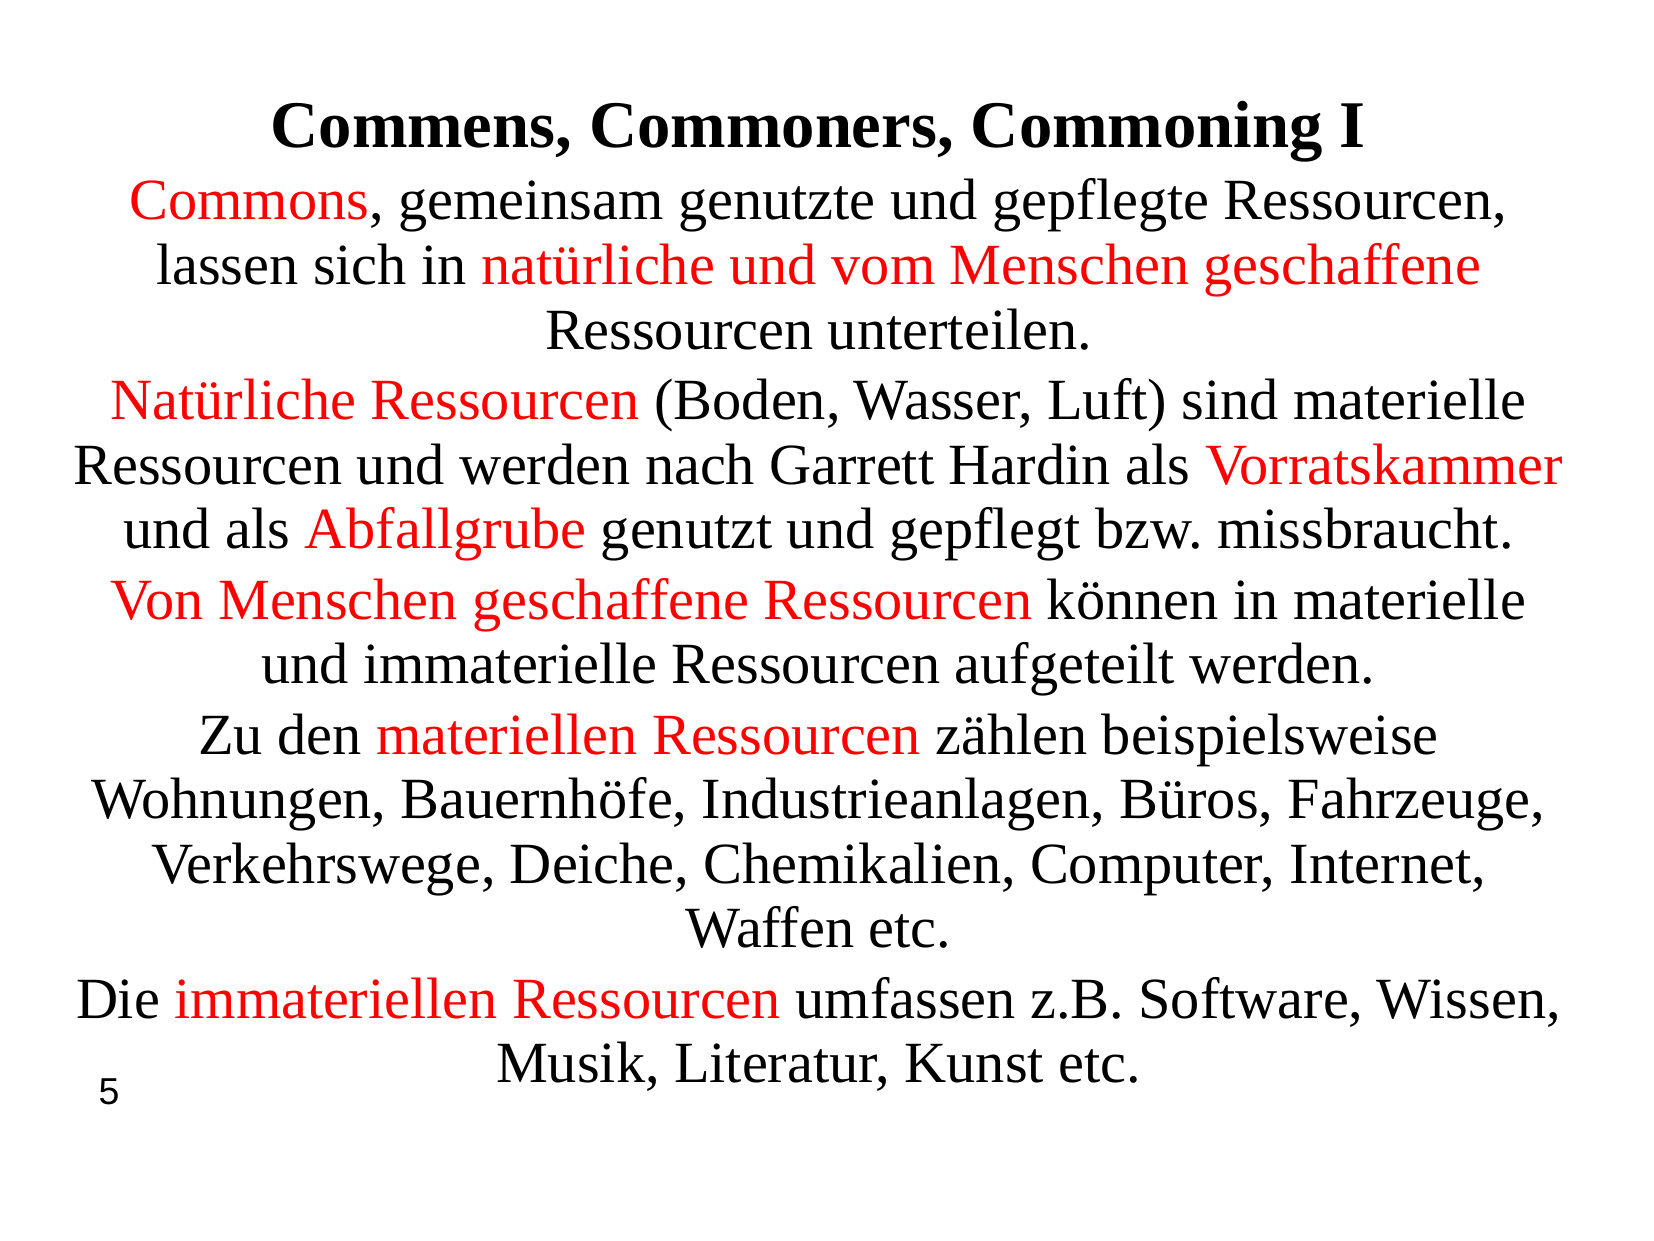

Commens, Commoners, Commoning I
Commons, gemeinsam genutzte und gepflegte Ressourcen, lassen sich in natürliche und vom Menschen geschaffene Ressourcen unterteilen.
Natürliche Ressourcen (Boden, Wasser, Luft) sind materielle Ressourcen und werden nach Garrett Hardin als Vorratskammer und als Abfallgrube genutzt und gepflegt bzw. missbraucht.
Von Menschen geschaffene Ressourcen können in materielle und immaterielle Ressourcen aufgeteilt werden.
Zu den materiellen Ressourcen zählen beispielsweise Wohnungen, Bauernhöfe, Industrieanlagen, Büros, Fahrzeuge, Verkehrswege, Deiche, Chemikalien, Computer, Internet, Waffen etc.
Die immateriellen Ressourcen umfassen z.B. Software, Wissen, Musik, Literatur, Kunst etc.